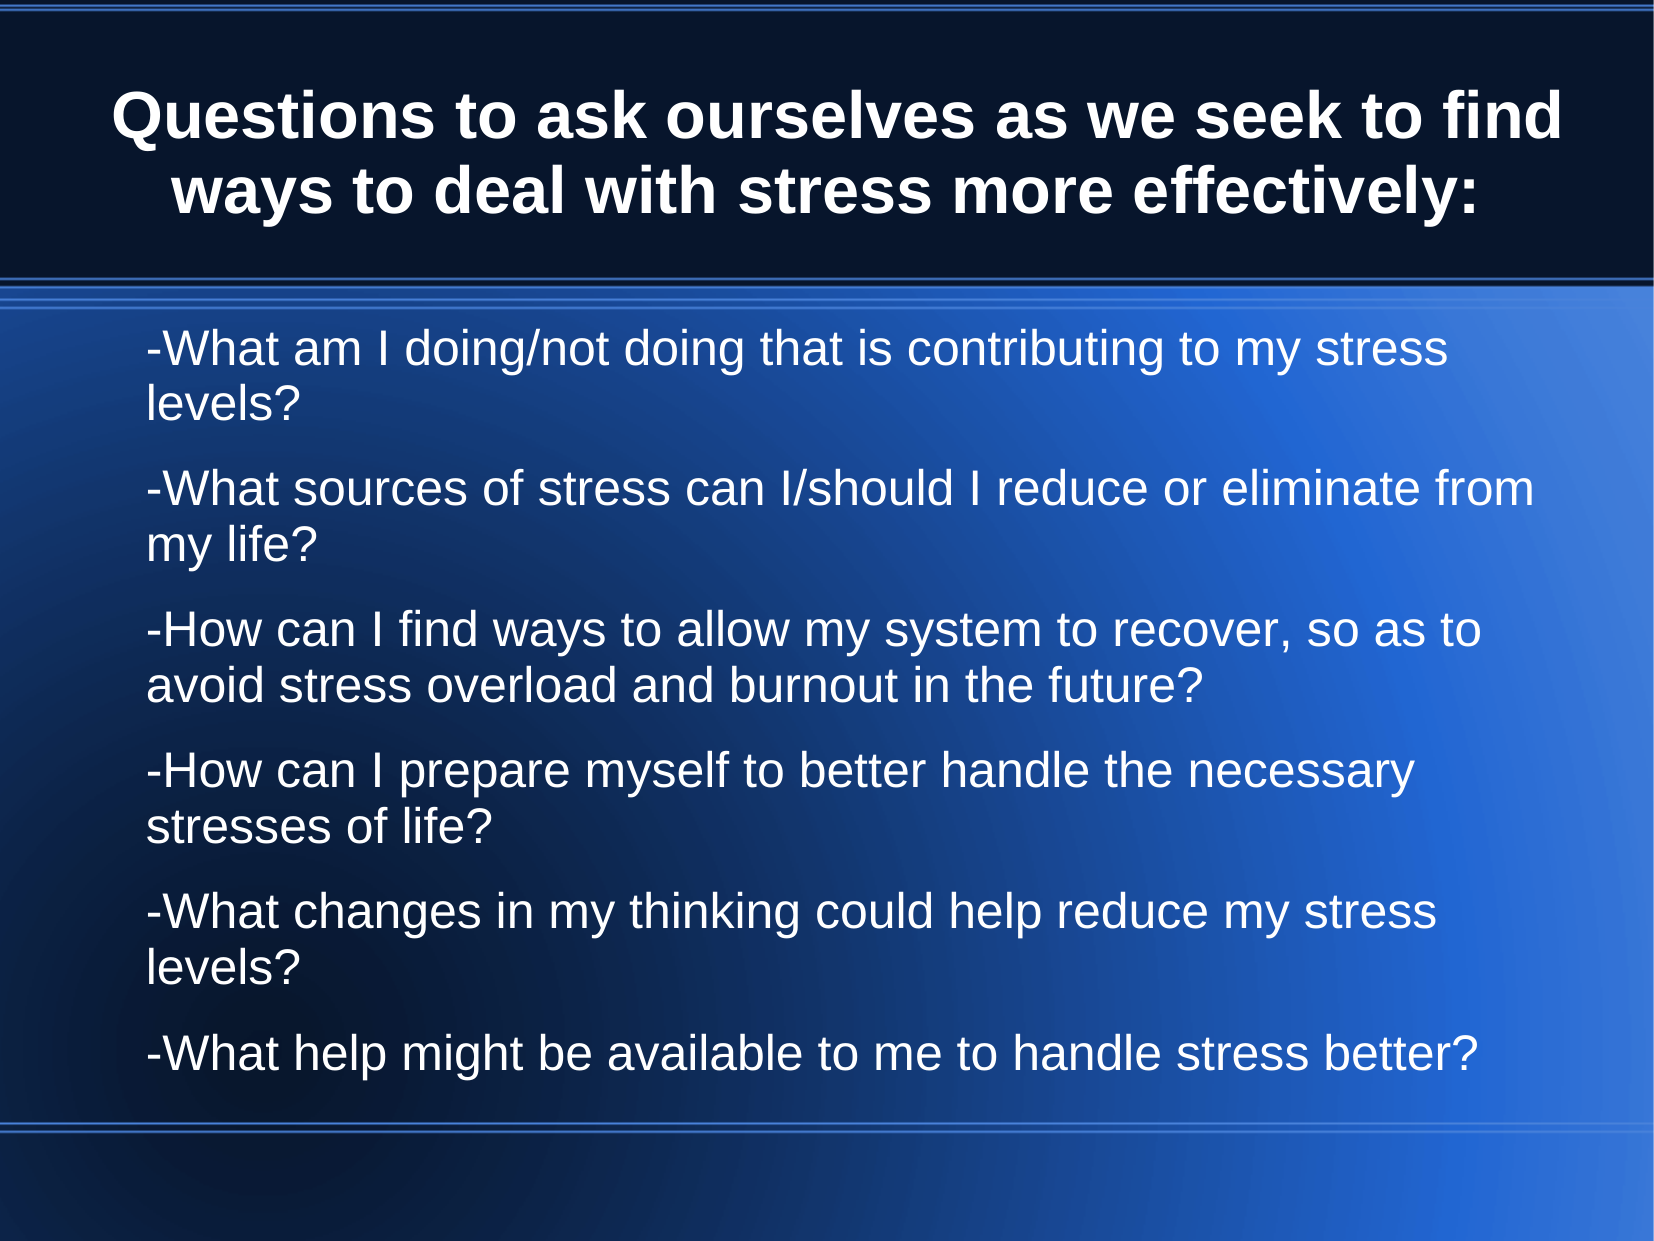

# Questions to ask ourselves as we seek to find ways to deal with stress more effectively:
-What am I doing/not doing that is contributing to my stress levels?
-What sources of stress can I/should I reduce or eliminate from my life?
-How can I find ways to allow my system to recover, so as to avoid stress overload and burnout in the future?
-How can I prepare myself to better handle the necessary stresses of life?
-What changes in my thinking could help reduce my stress levels?
-What help might be available to me to handle stress better?